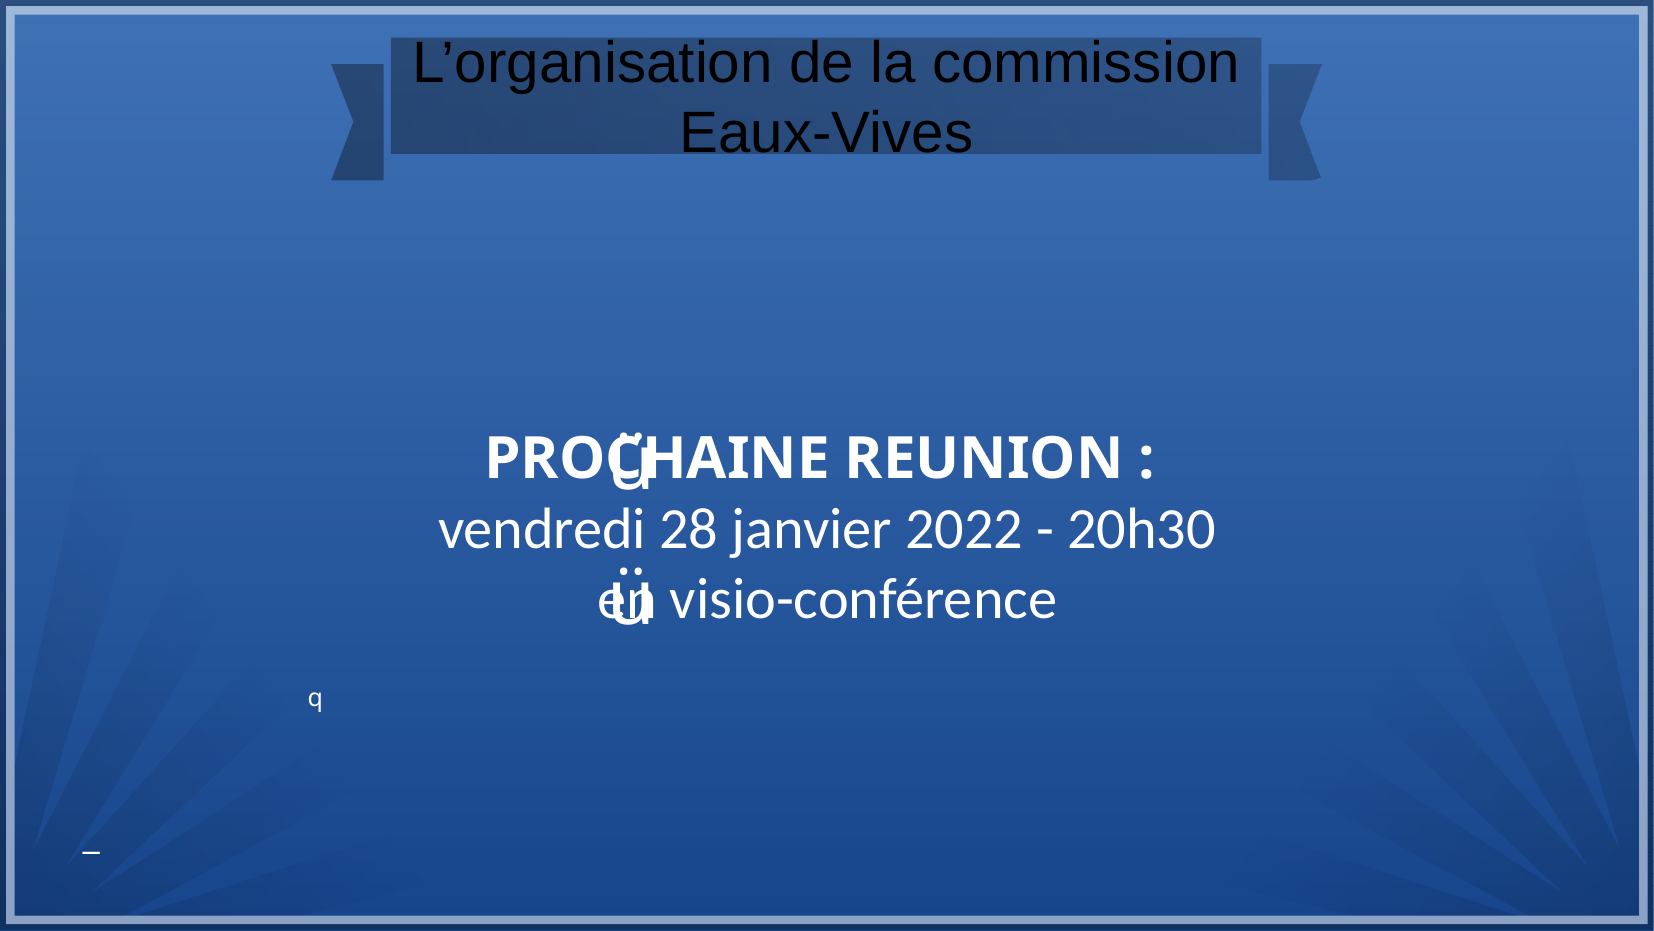

# L’organisation de la commission Eaux-Vives
PROCHAINE REUNION :
vendredi 28 janvier 2022 - 20h30 en visio-conférence